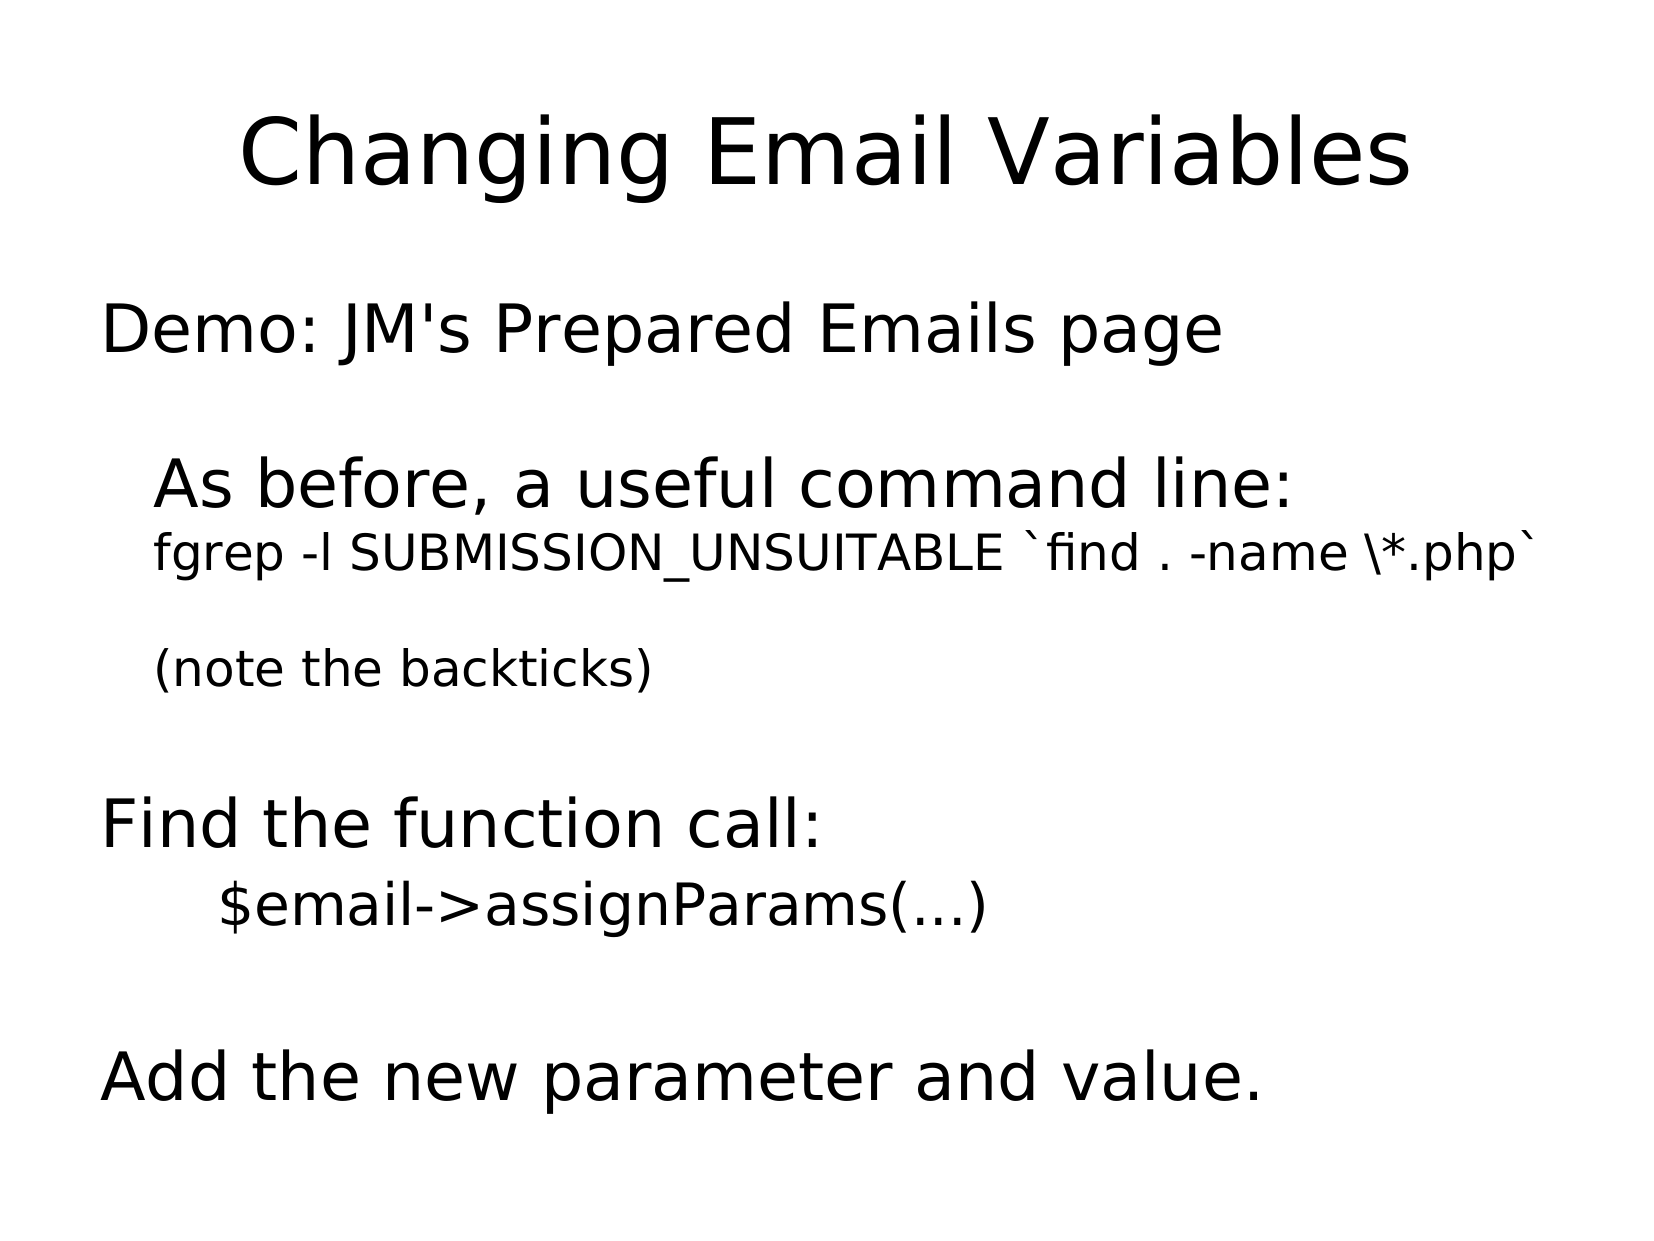

# Changing Email Variables
Demo: JM's Prepared Emails page
As before, a useful command line:
fgrep -l SUBMISSION_UNSUITABLE `find . -name \*.php`
(note the backticks)
Find the function call:
 $email->assignParams(...)
Add the new parameter and value.